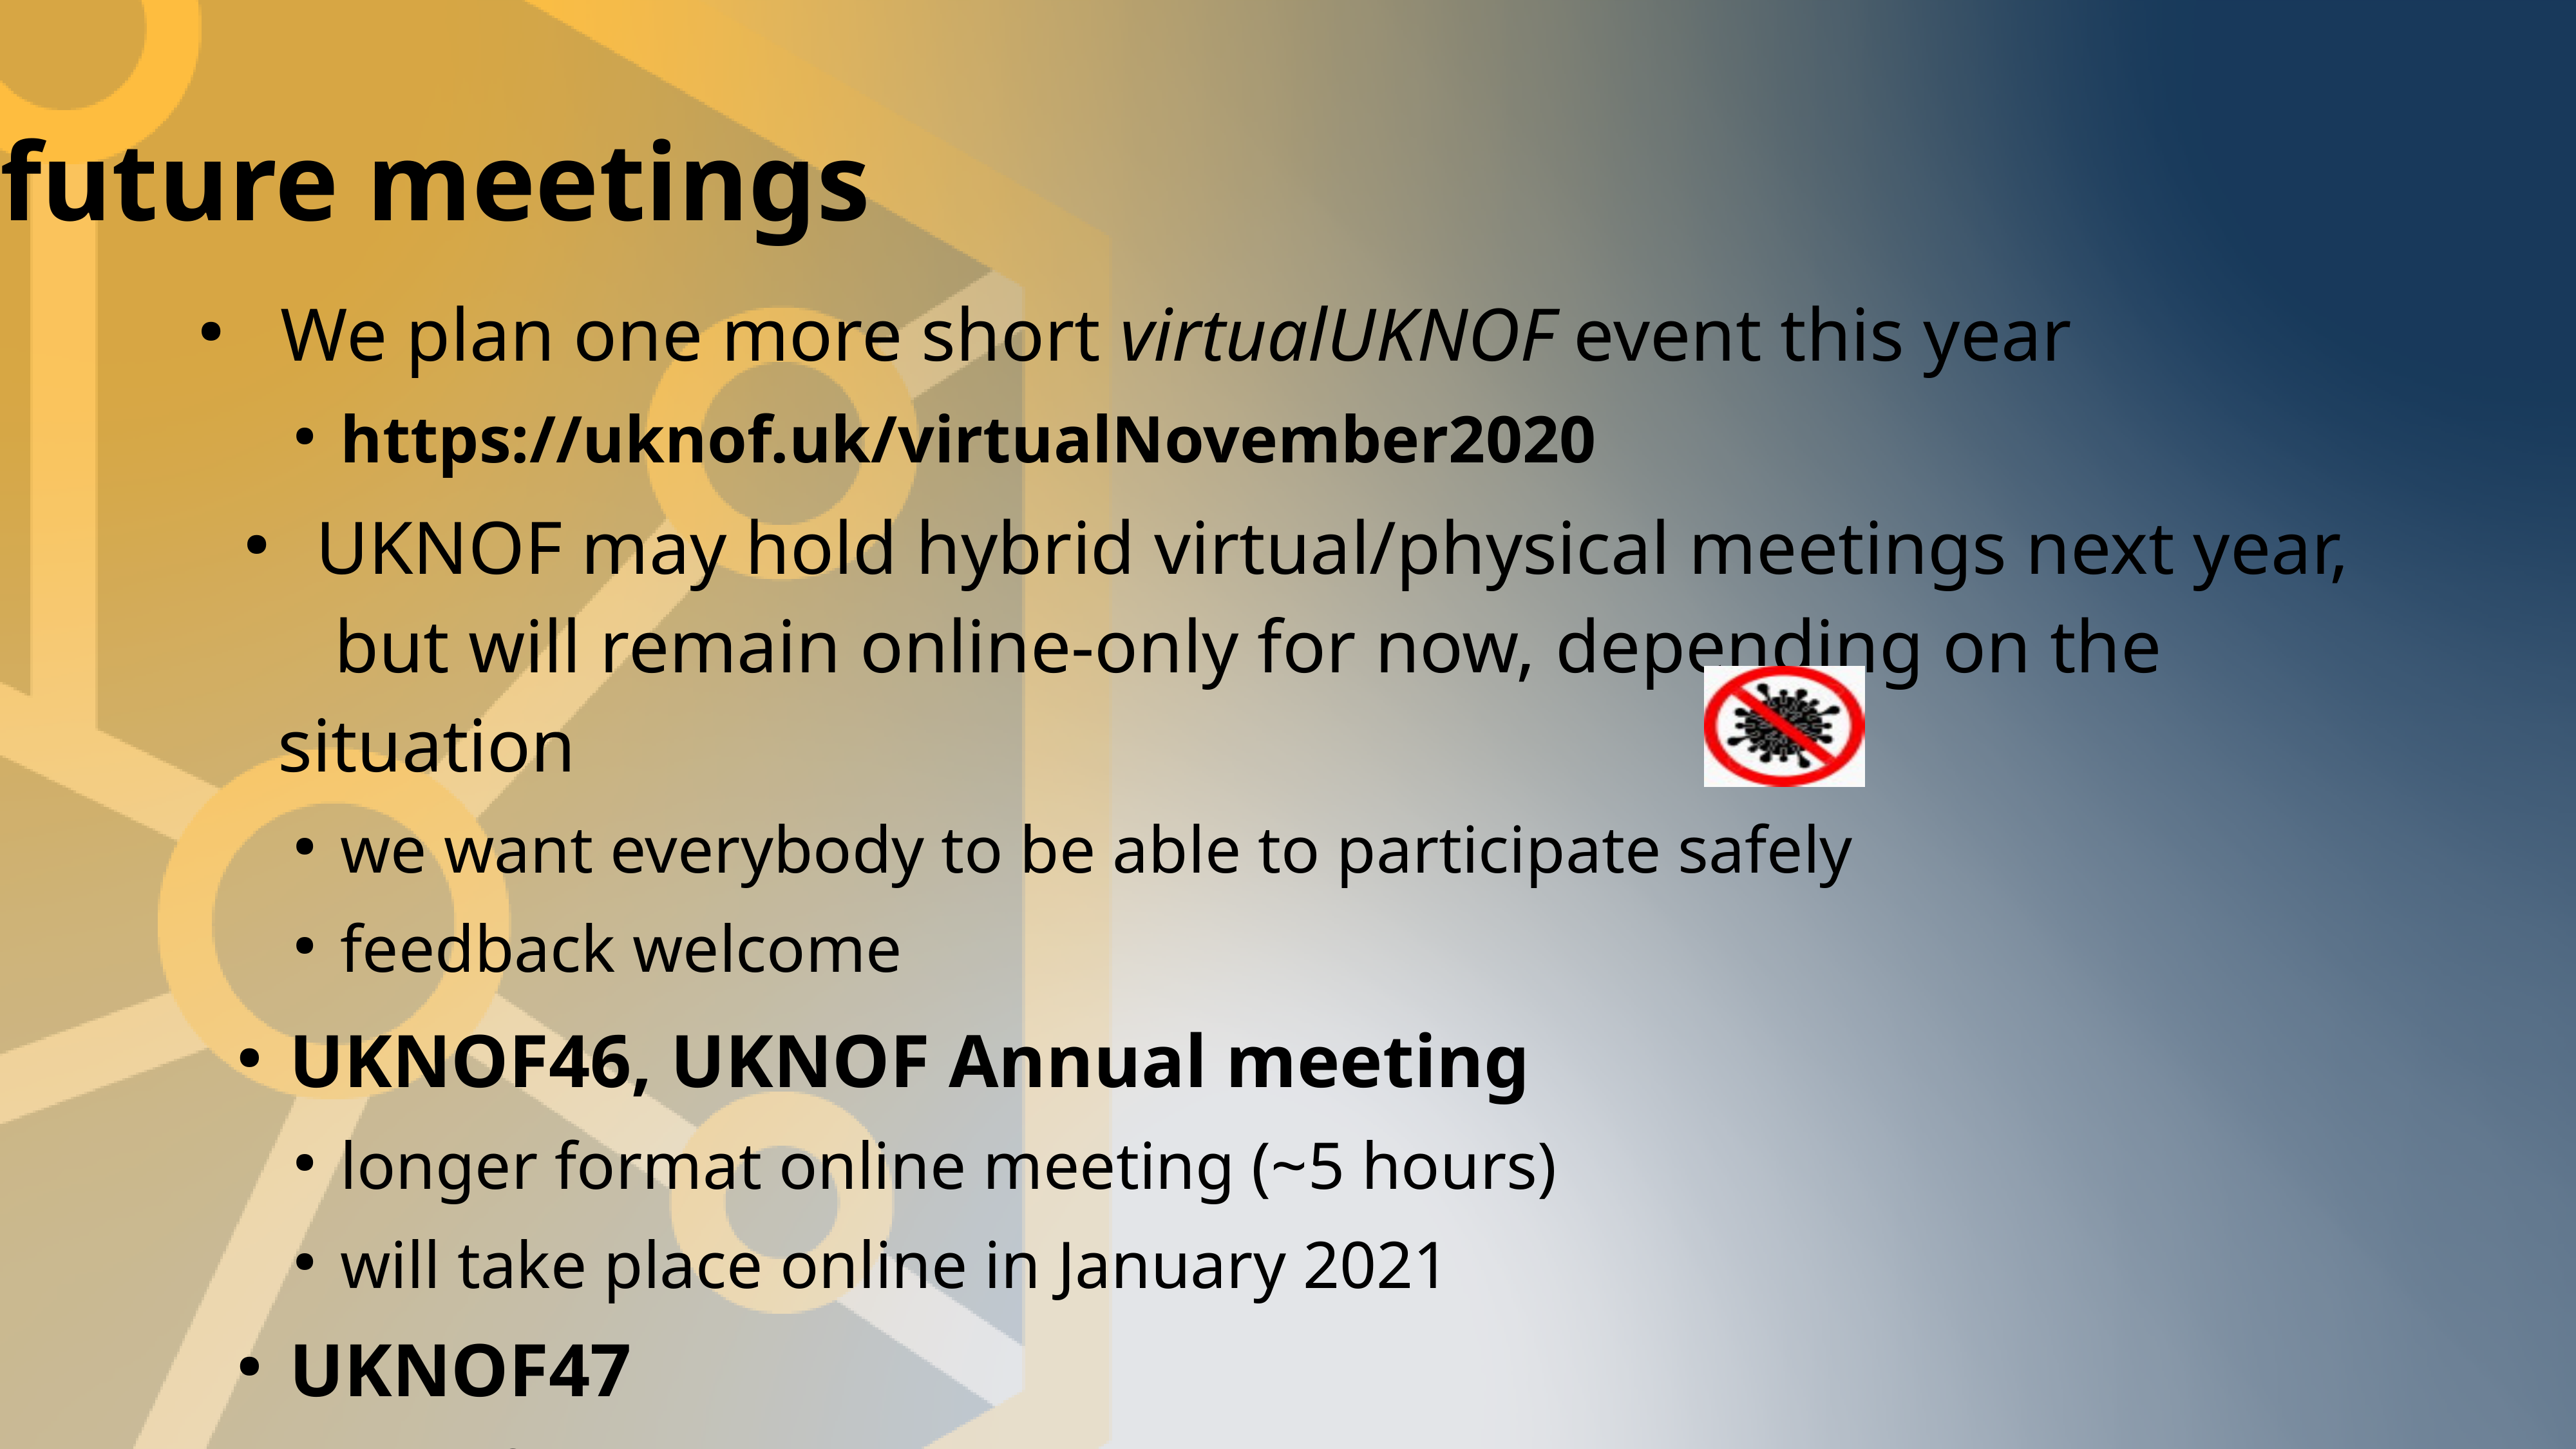

# future meetings
 	We plan one more short virtualUKNOF event this year
 https://uknof.uk/virtualNovember2020
 UKNOF may hold hybrid virtual/physical meetings next year,
 but will remain online-only for now, depending on the situation
 we want everybody to be able to participate safely
 feedback welcome
 UKNOF46, UKNOF Annual meeting
 longer format online meeting (~5 hours)
 will take place online in January 2021
 UKNOF47
 hopefully Manchester Central, April 2021
 venue is booked, but clearly subject to pandemic developments